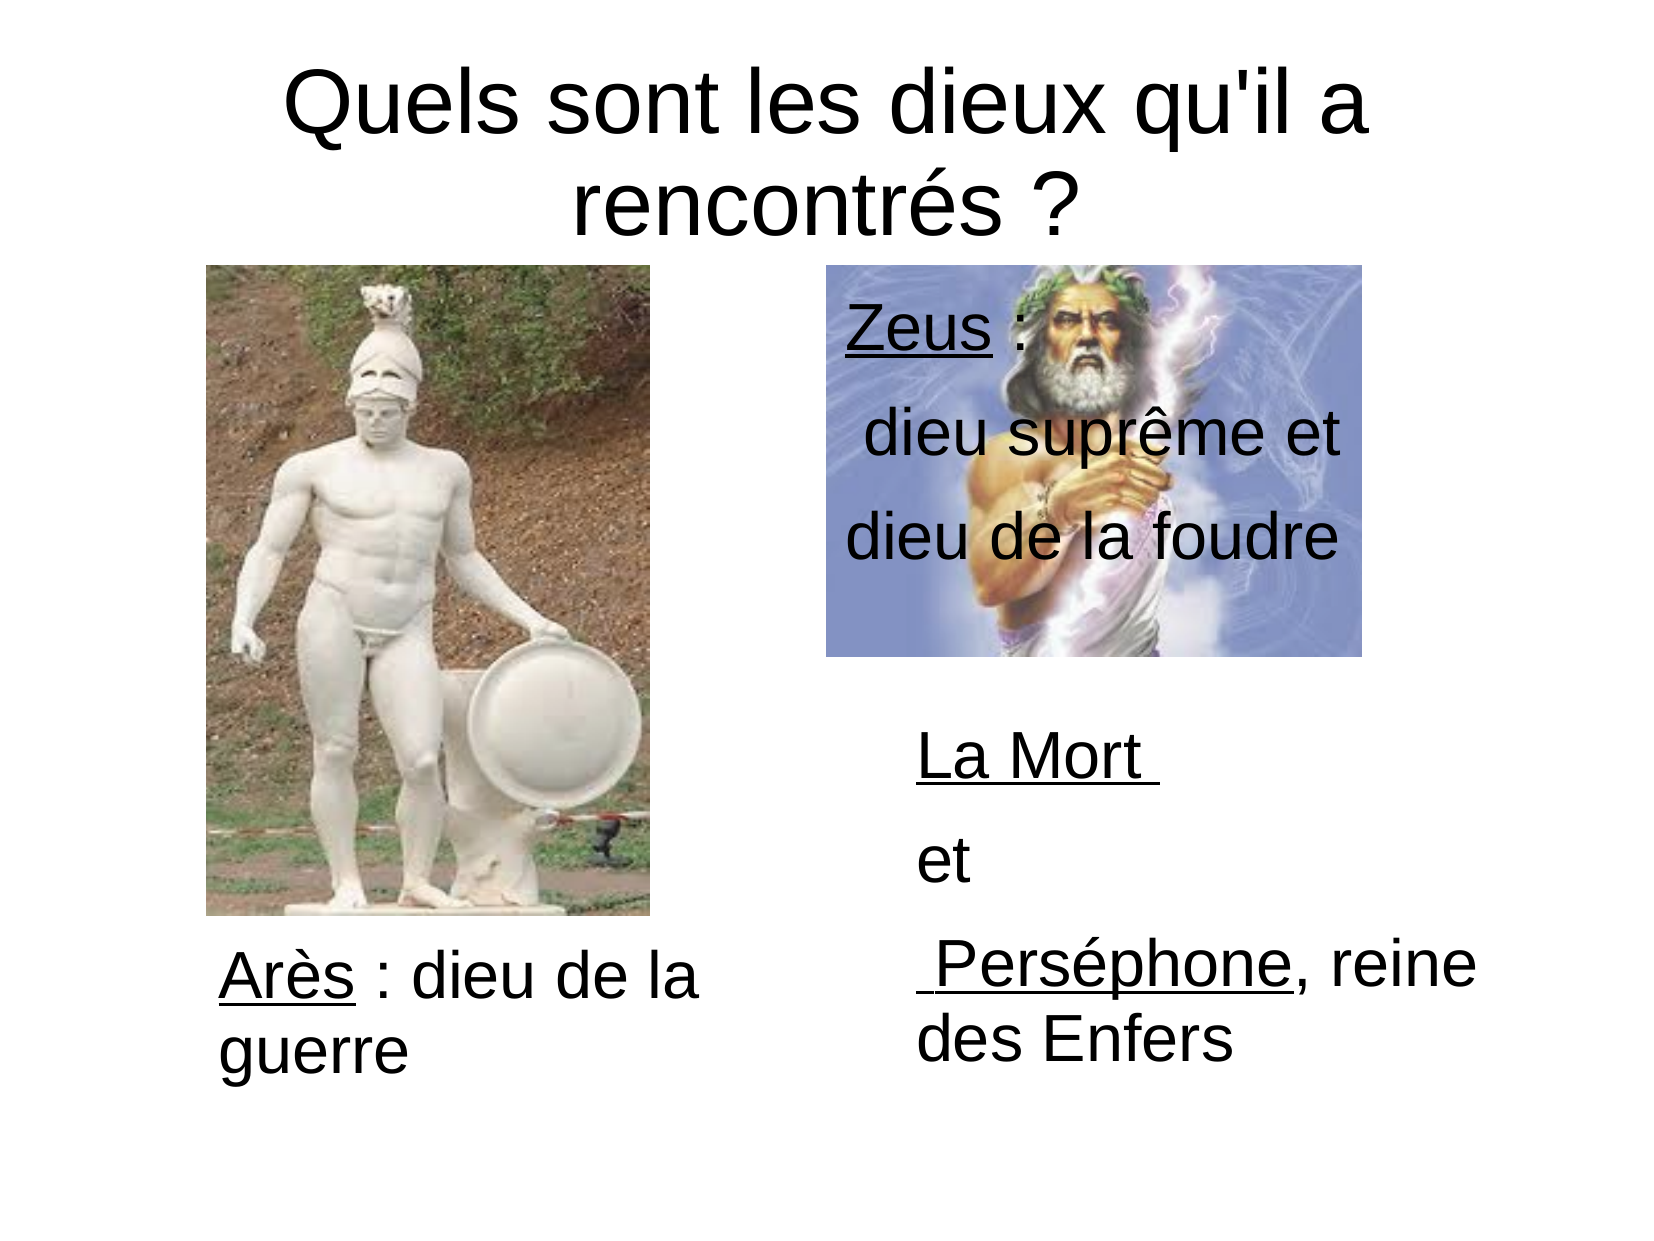

# Quels sont les dieux qu'il a rencontrés ?
Zeus :
 dieu suprême et
dieu de la foudre
La Mort
et
 Perséphone, reine des Enfers
Arès : dieu de la guerre